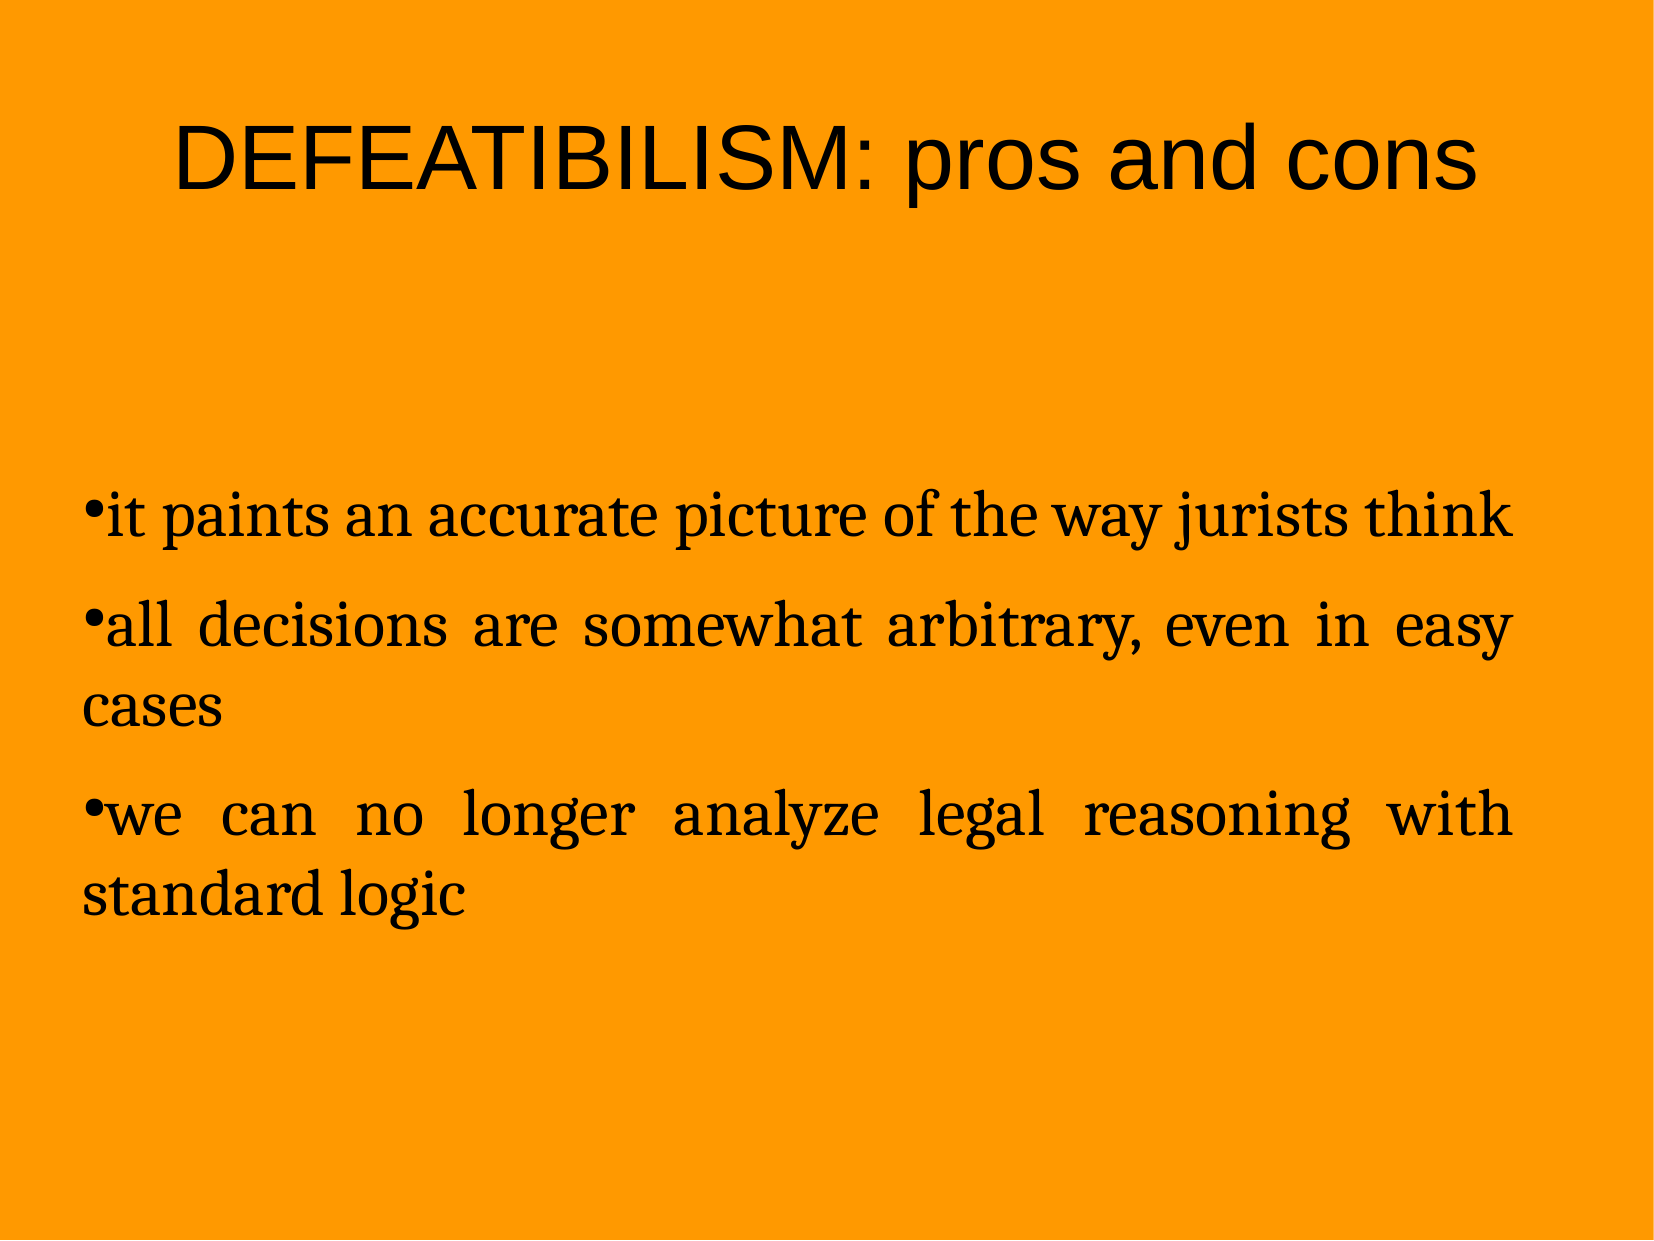

# DEFEATIBILISM: pros and cons
it paints an accurate picture of the way jurists think
all decisions are somewhat arbitrary, even in easy cases
we can no longer analyze legal reasoning with standard logic